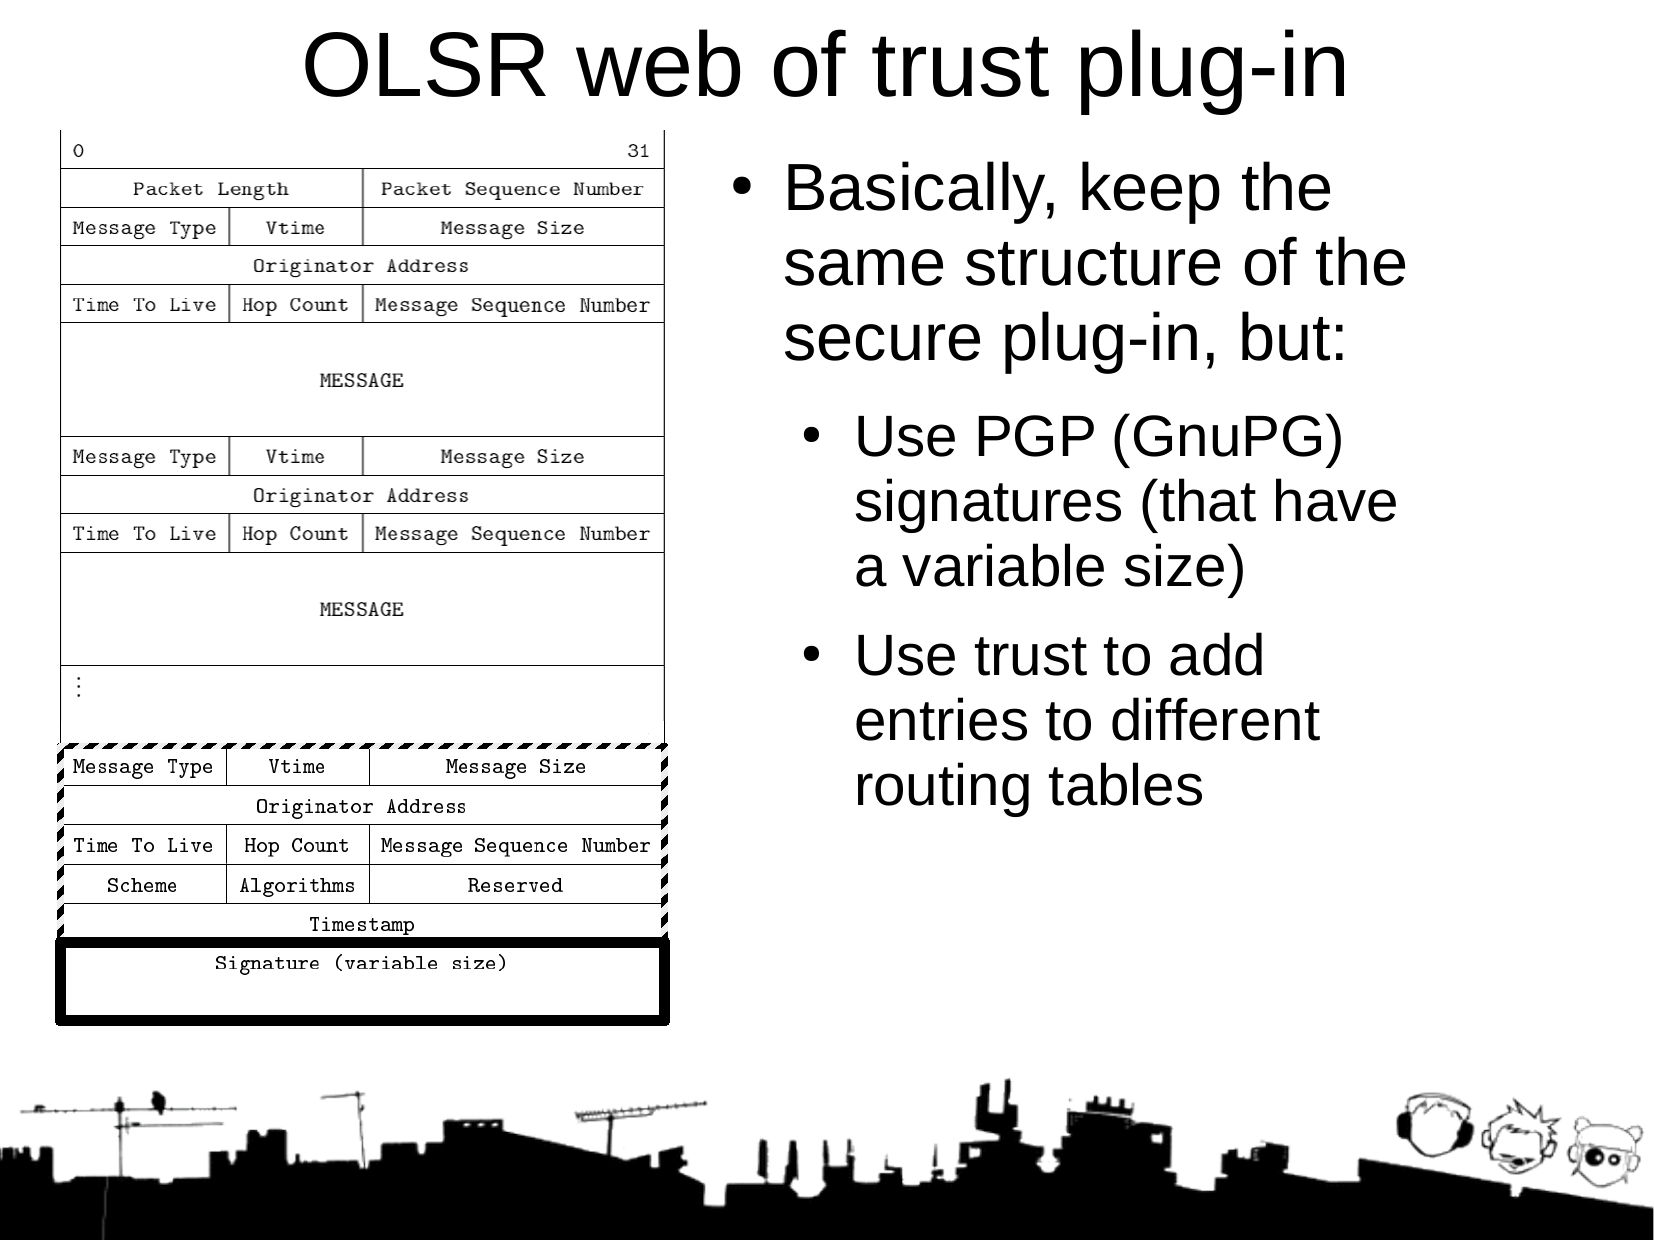

# OLSR web of trust plug-in
Basically, keep the same structure of the secure plug-in, but:
Use PGP (GnuPG) signatures (that have a variable size)
Use trust to add entries to different routing tables